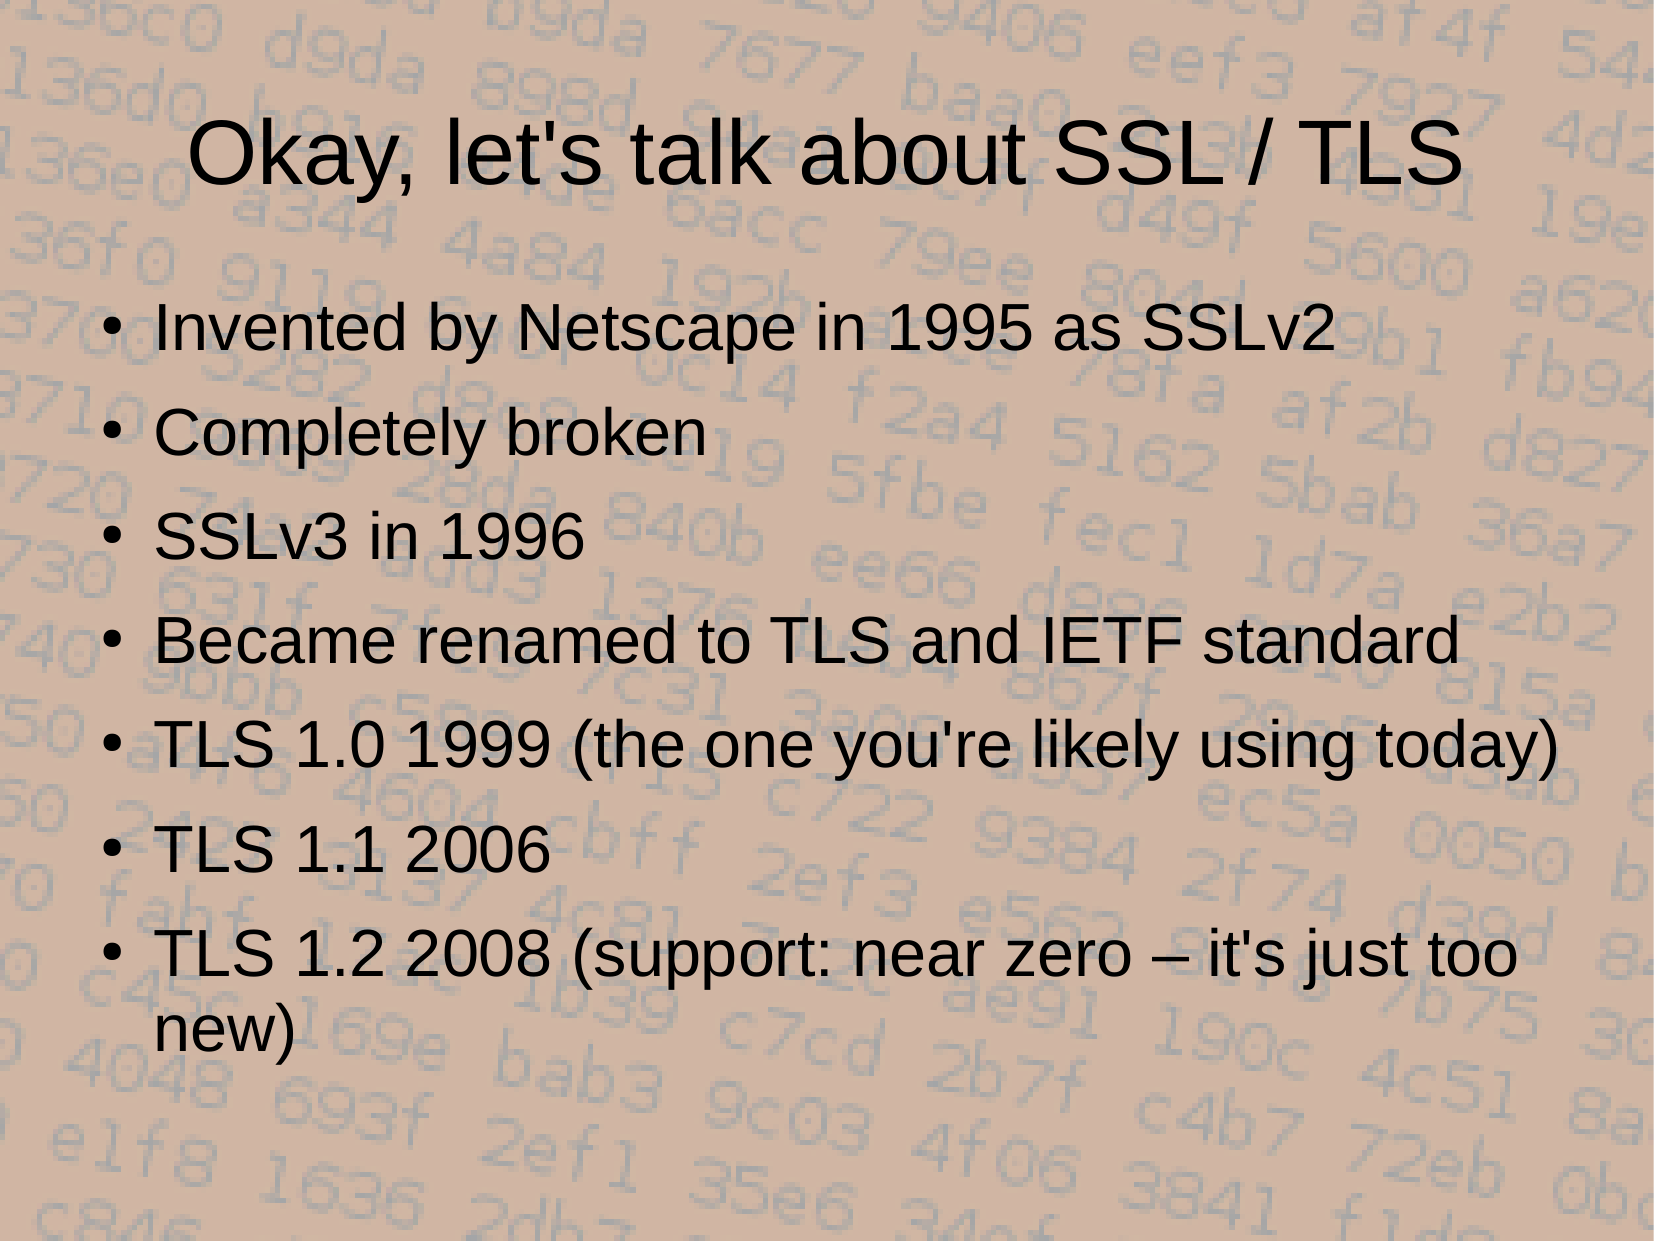

# Okay, let's talk about SSL / TLS
Invented by Netscape in 1995 as SSLv2
Completely broken
SSLv3 in 1996
Became renamed to TLS and IETF standard
TLS 1.0 1999 (the one you're likely using today)
TLS 1.1 2006
TLS 1.2 2008 (support: near zero – it's just too new)